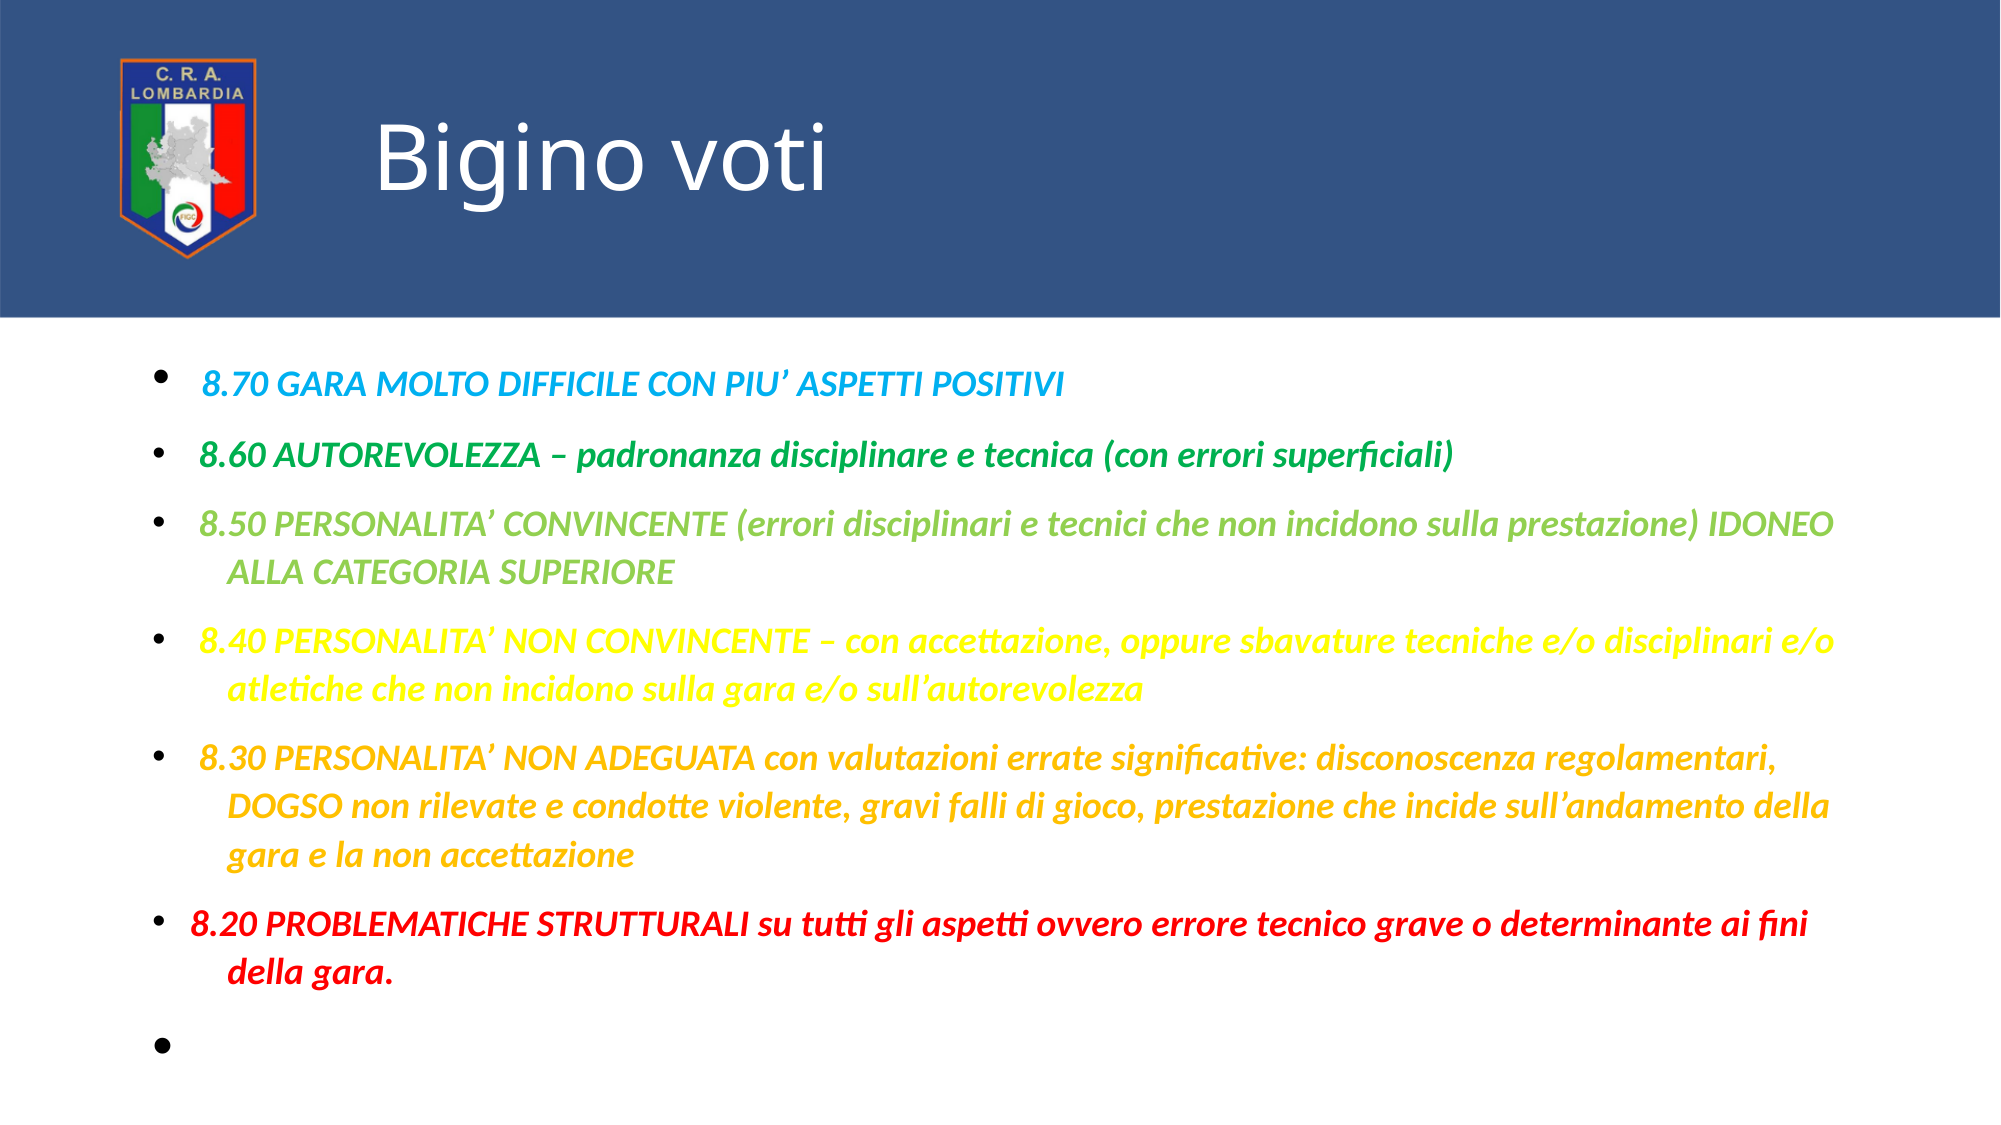

Bigino voti
# 8.70 GARA MOLTO DIFFICILE CON PIU’ ASPETTI POSITIVI
 8.60 AUTOREVOLEZZA – padronanza disciplinare e tecnica (con errori superficiali)
 8.50 PERSONALITA’ CONVINCENTE (errori disciplinari e tecnici che non incidono sulla prestazione) IDONEO ALLA CATEGORIA SUPERIORE
 8.40 PERSONALITA’ NON CONVINCENTE – con accettazione, oppure sbavature tecniche e/o disciplinari e/o atletiche che non incidono sulla gara e/o sull’autorevolezza
 8.30 PERSONALITA’ NON ADEGUATA con valutazioni errate significative: disconoscenza regolamentari, DOGSO non rilevate e condotte violente, gravi falli di gioco, prestazione che incide sull’andamento della gara e la non accettazione
8.20 PROBLEMATICHE STRUTTURALI su tutti gli aspetti ovvero errore tecnico grave o determinante ai fini della gara.